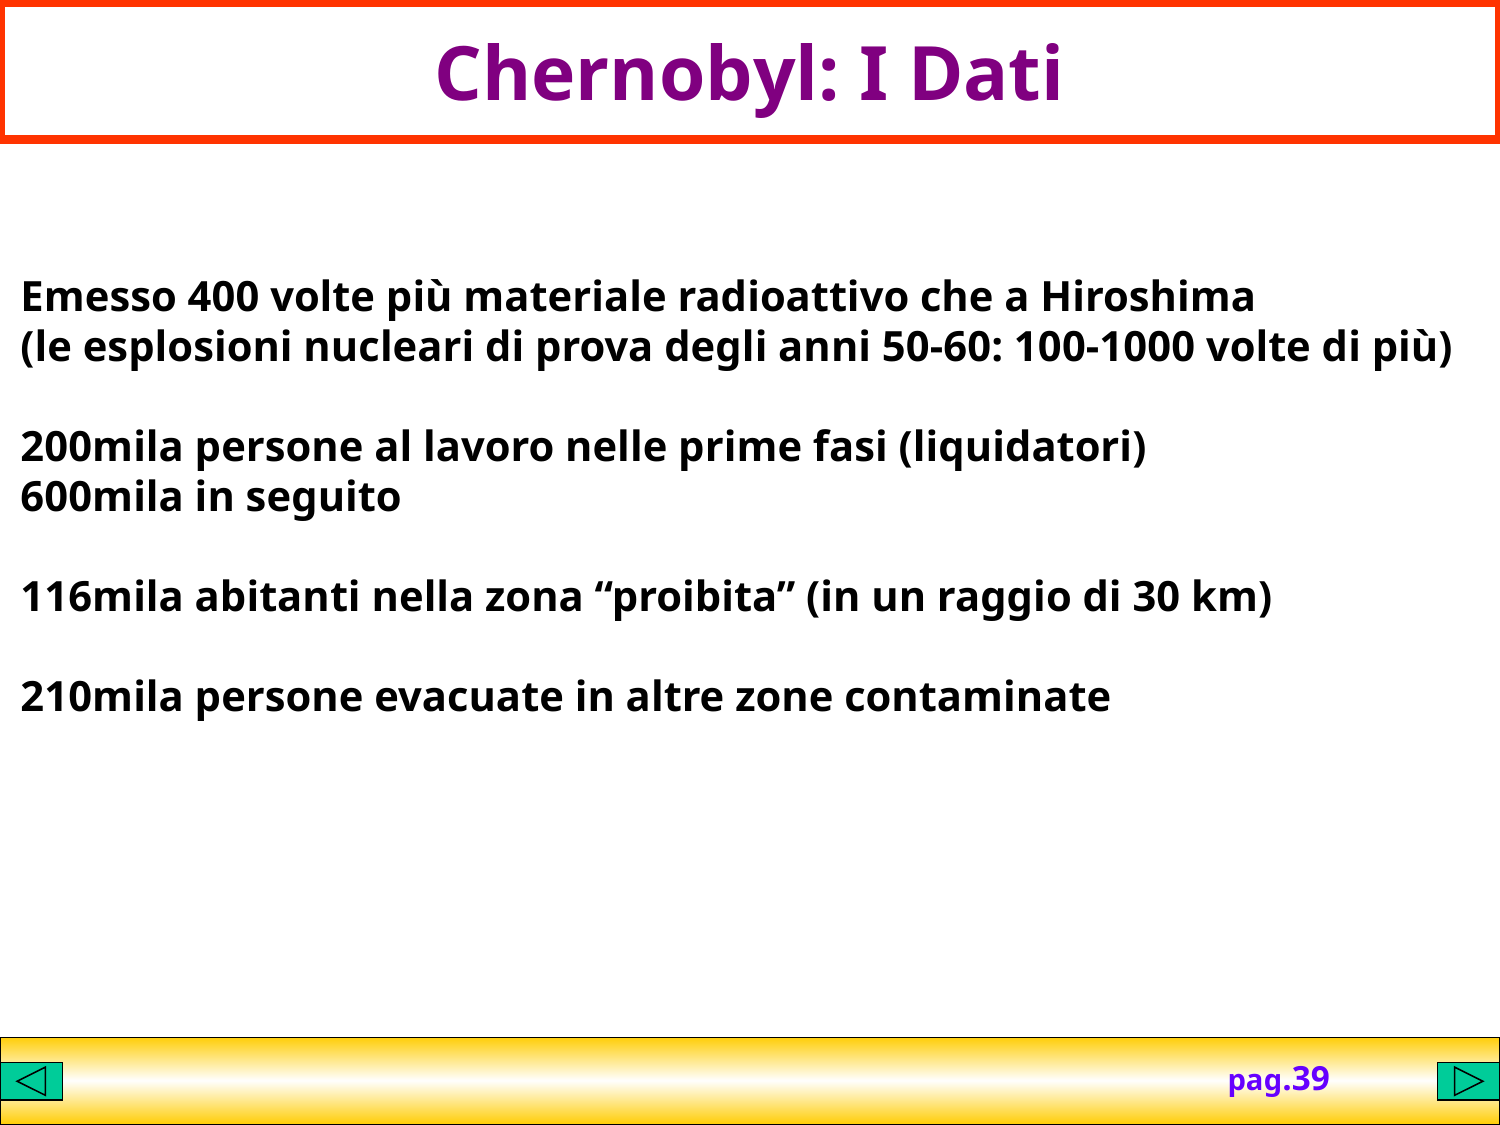

# Chernobyl: I Dati
Emesso 400 volte più materiale radioattivo che a Hiroshima
(le esplosioni nucleari di prova degli anni 50-60: 100-1000 volte di più)
200mila persone al lavoro nelle prime fasi (liquidatori)
600mila in seguito
116mila abitanti nella zona “proibita” (in un raggio di 30 km)
210mila persone evacuate in altre zone contaminate
39